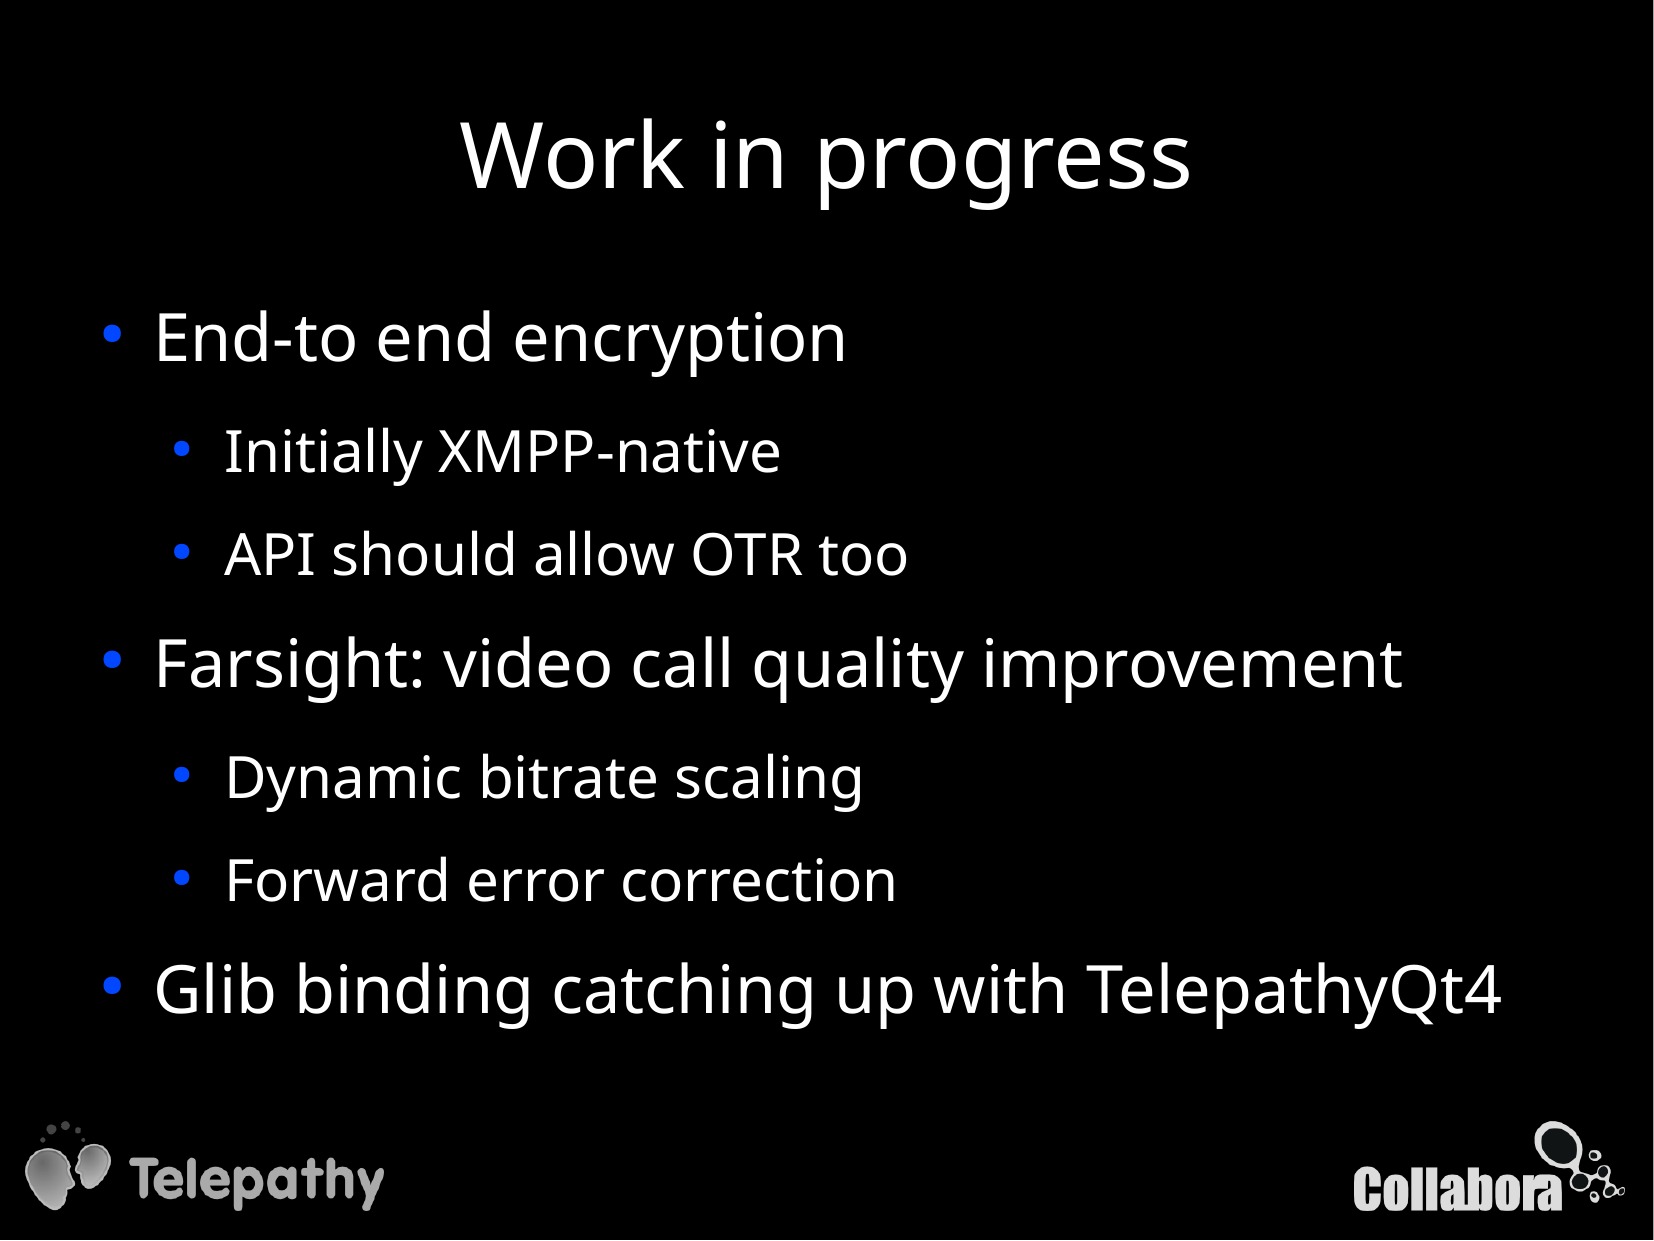

# Work in progress
End-to end encryption
Initially XMPP-native
API should allow OTR too
Farsight: video call quality improvement
Dynamic bitrate scaling
Forward error correction
Glib binding catching up with TelepathyQt4